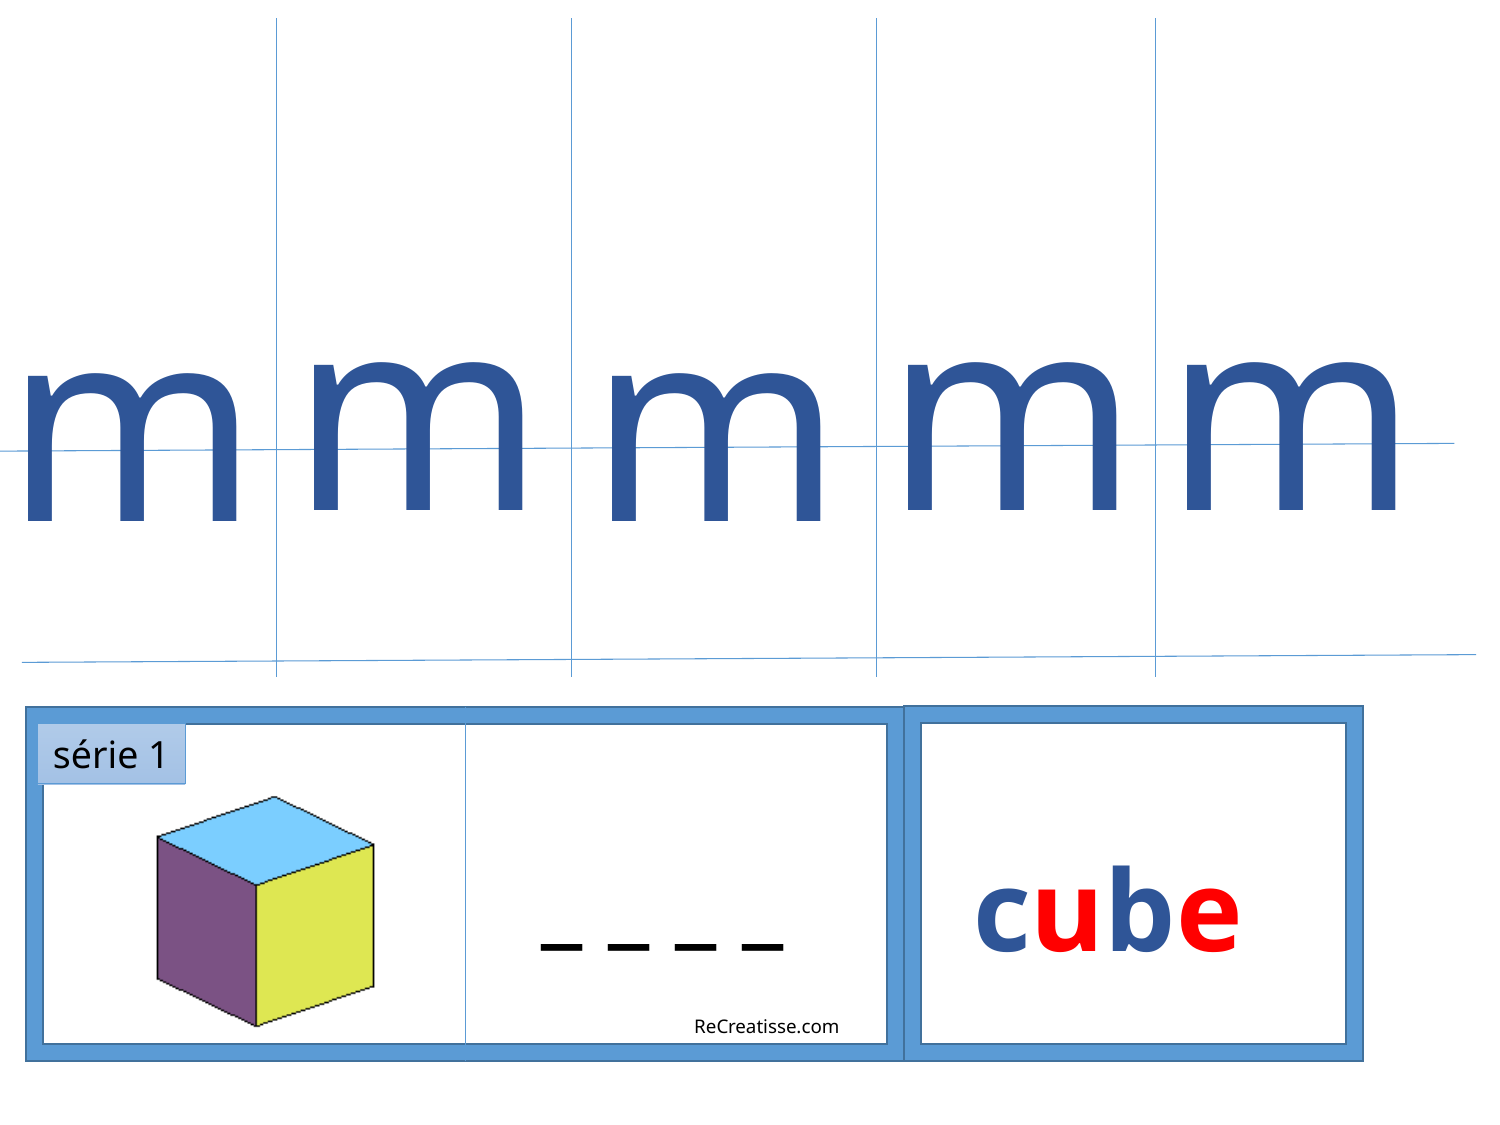

m
m
m
m
m
série 1
_ _ _ _
cube
ReCreatisse.com